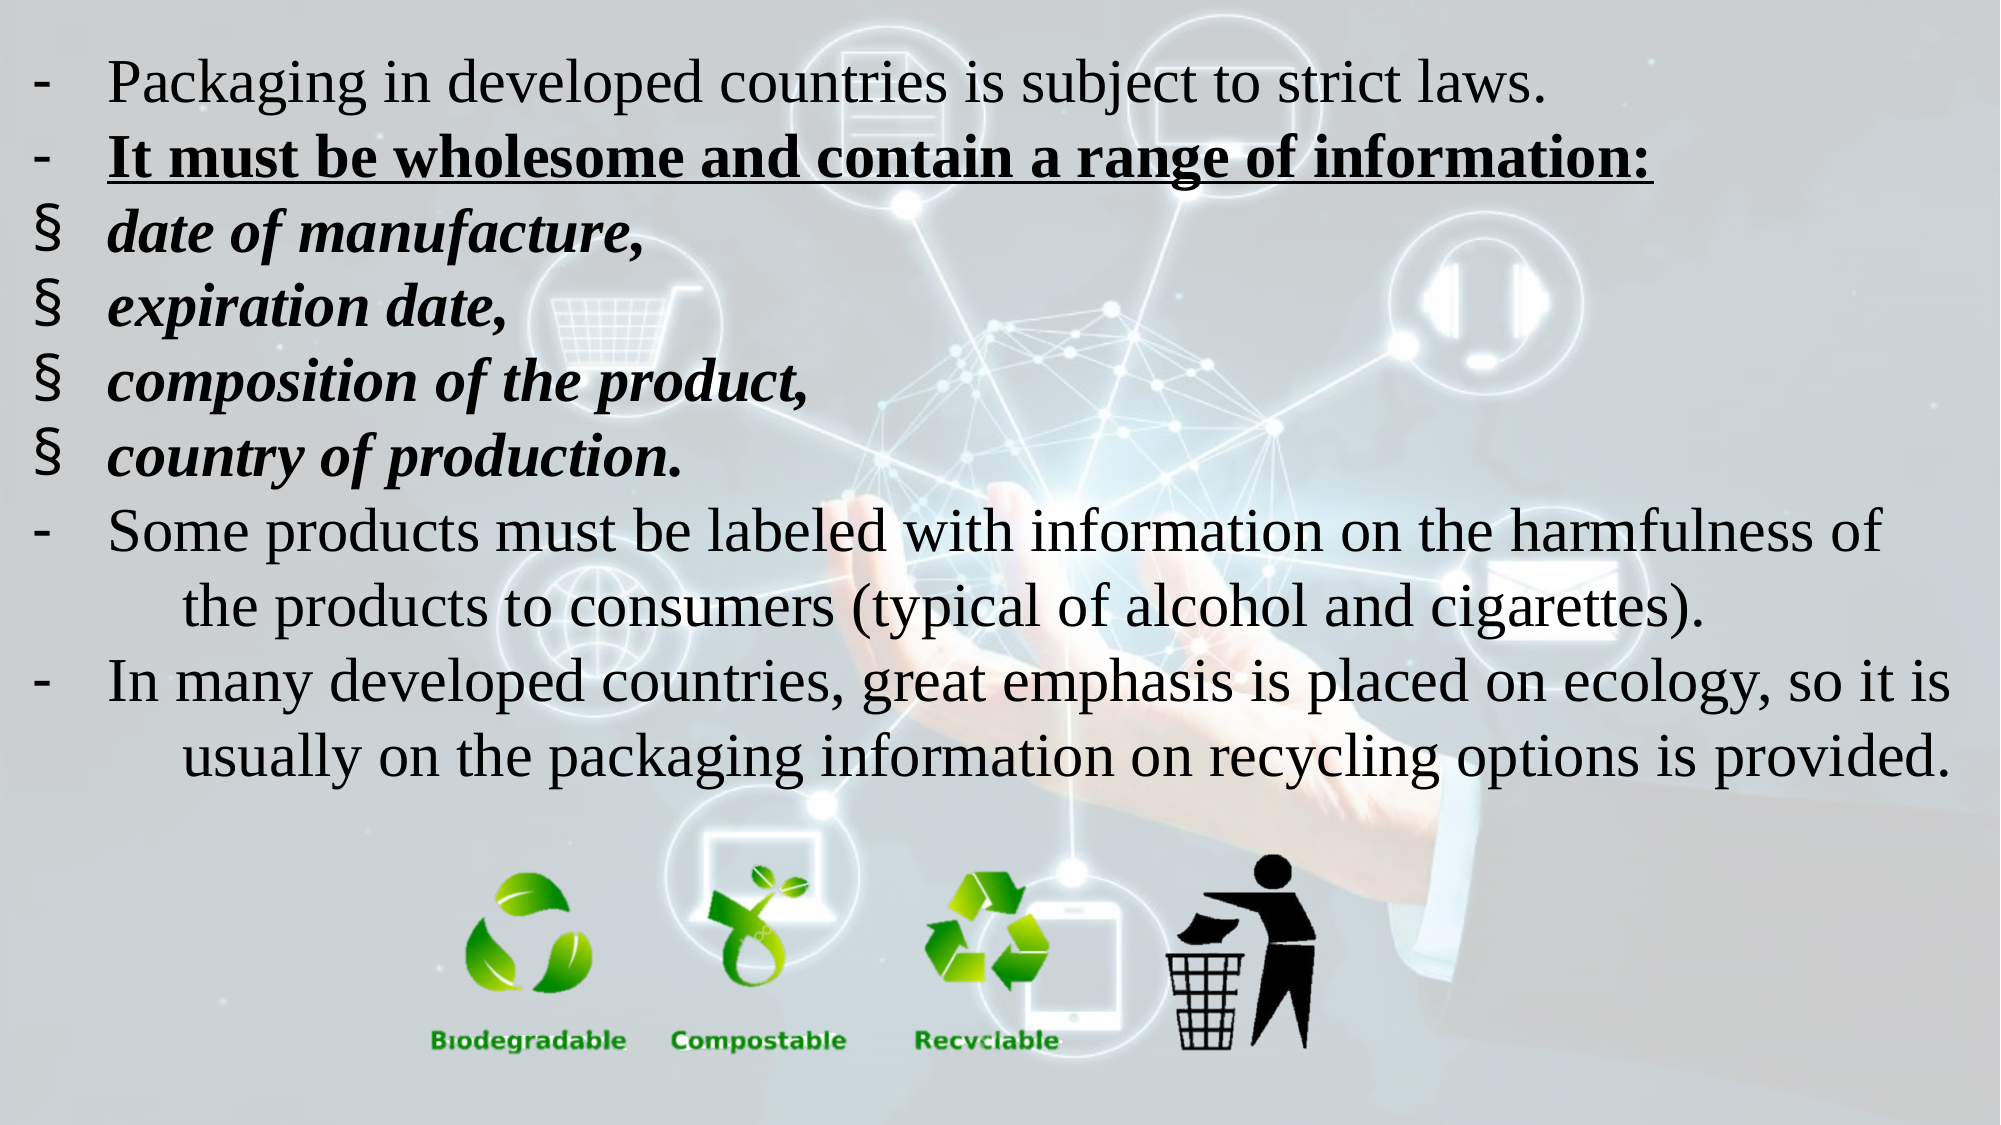

Packaging in developed countries is subject to strict laws.
It must be wholesome and contain a range of information:
date of manufacture,
expiration date,
composition of the product,
country of production.
Some products must be labeled with information on the harmfulness of the products to consumers (typical of alcohol and cigarettes).
In many developed countries, great emphasis is placed on ecology, so it is usually on the packaging information on recycling options is provided.